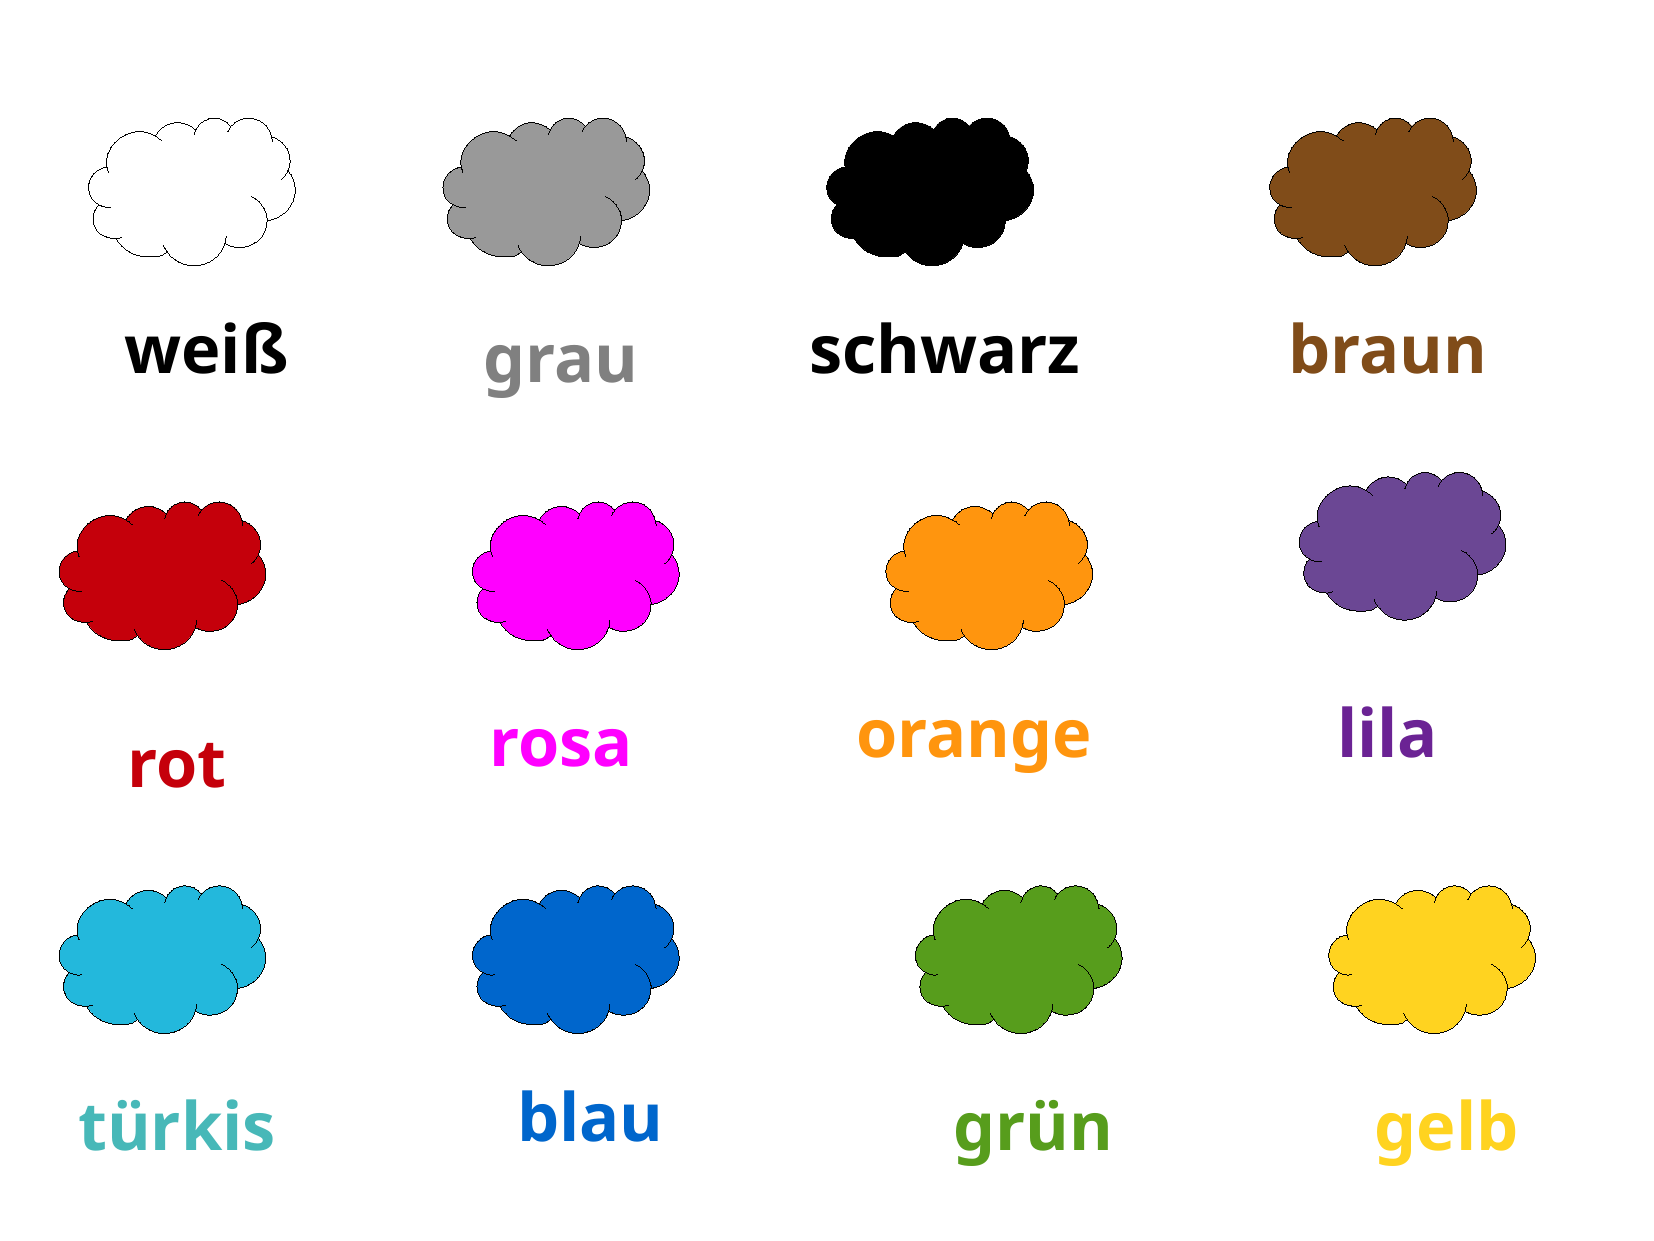

weiß
schwarz
braun
grau
orange
lila
rosa
rot
blau
türkis
grün
gelb